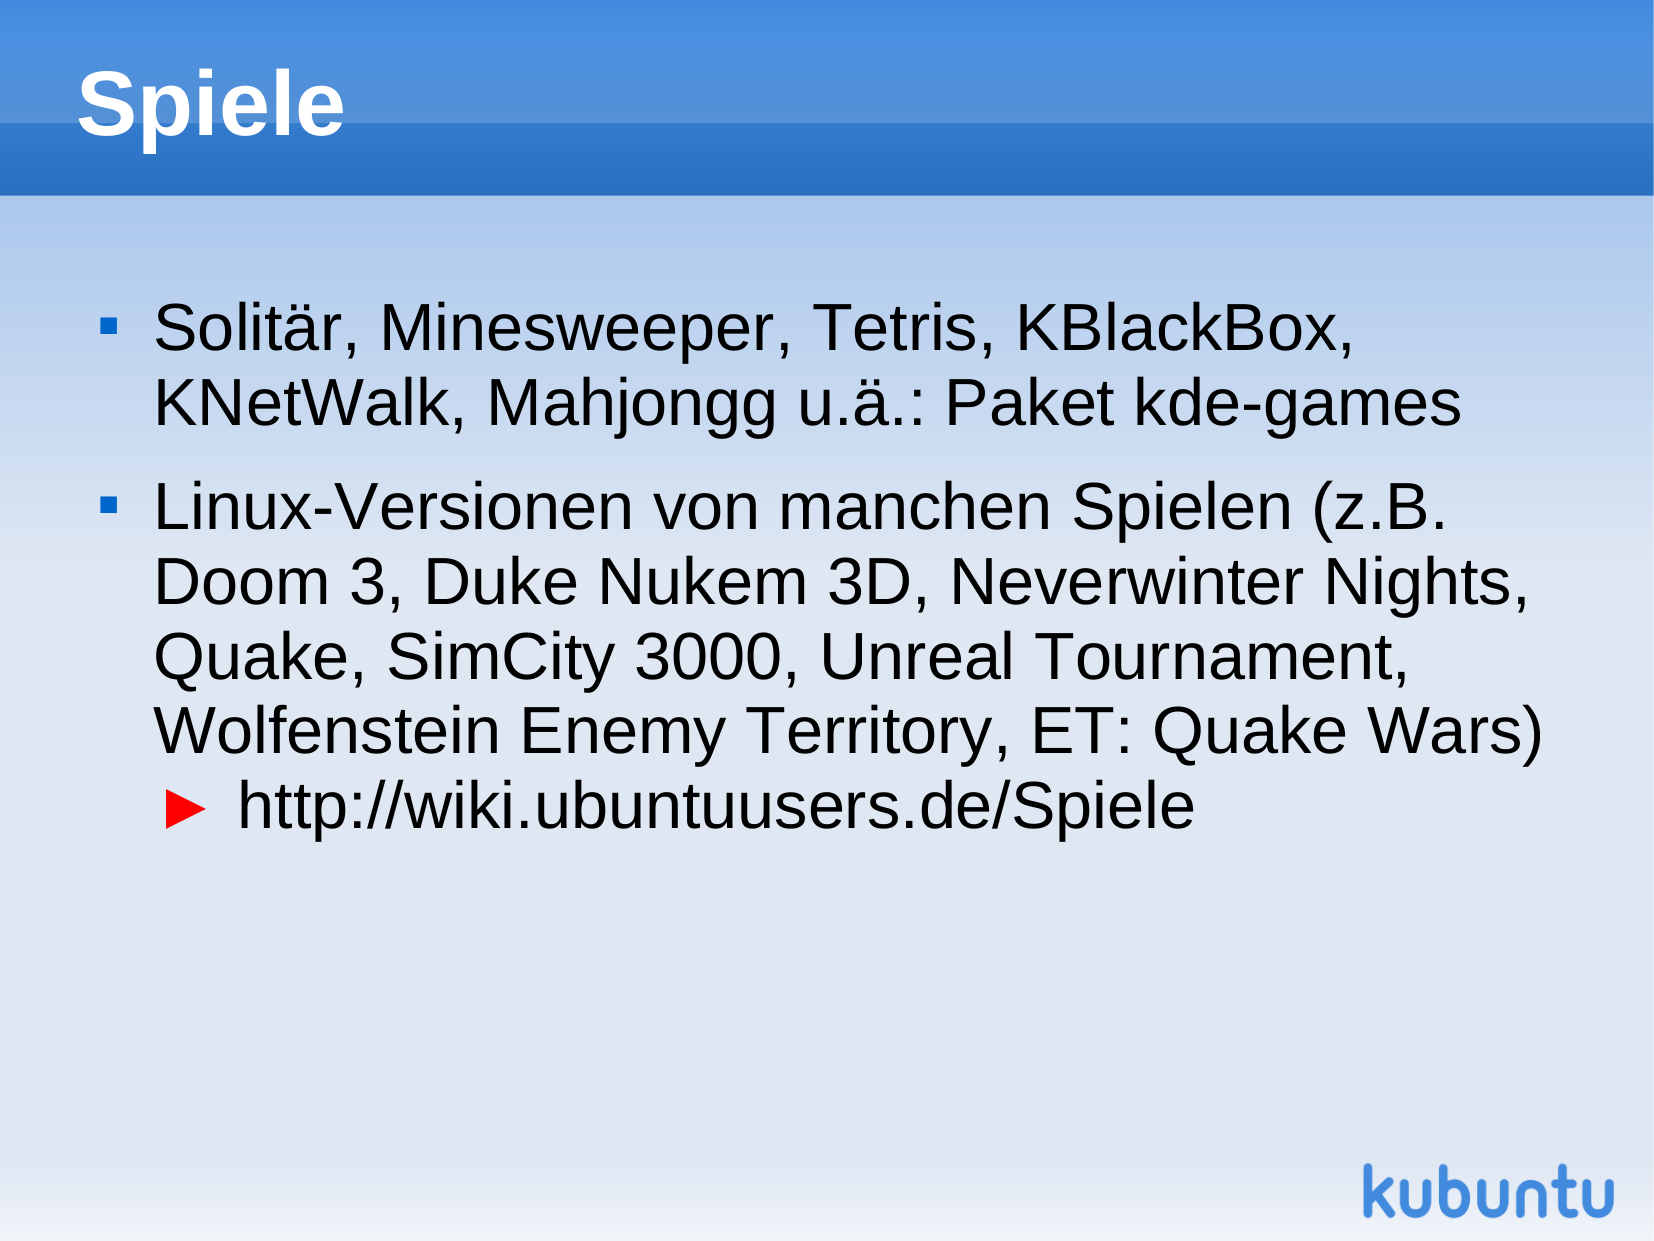

# Spiele
Solitär, Minesweeper, Tetris, KBlackBox, KNetWalk, Mahjongg u.ä.: Paket kde-games
Linux-Versionen von manchen Spielen (z.B. Doom 3, Duke Nukem 3D, Neverwinter Nights, Quake, SimCity 3000, Unreal Tournament, Wolfenstein Enemy Territory, ET: Quake Wars)
► http://wiki.ubuntuusers.de/Spiele